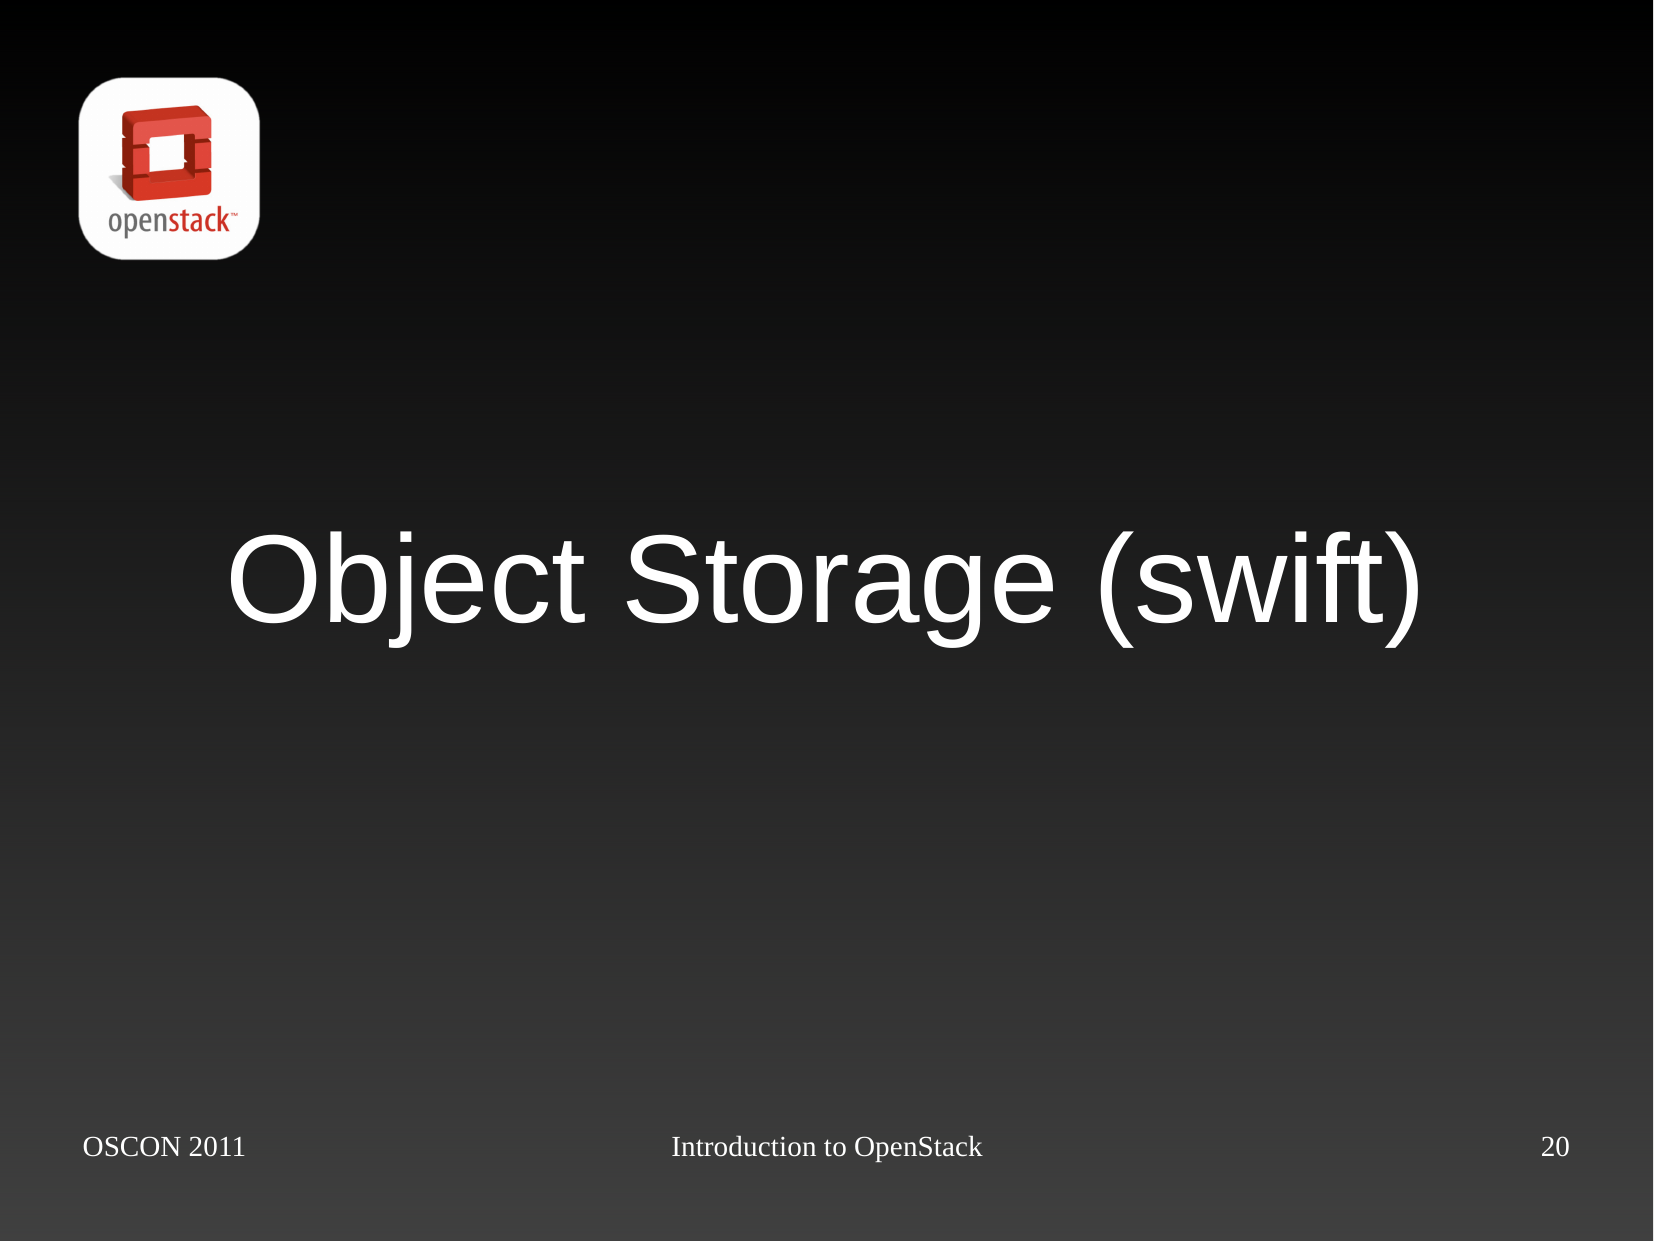

# Object Storage (swift)
OSCON 2011
Introduction to OpenStack
20